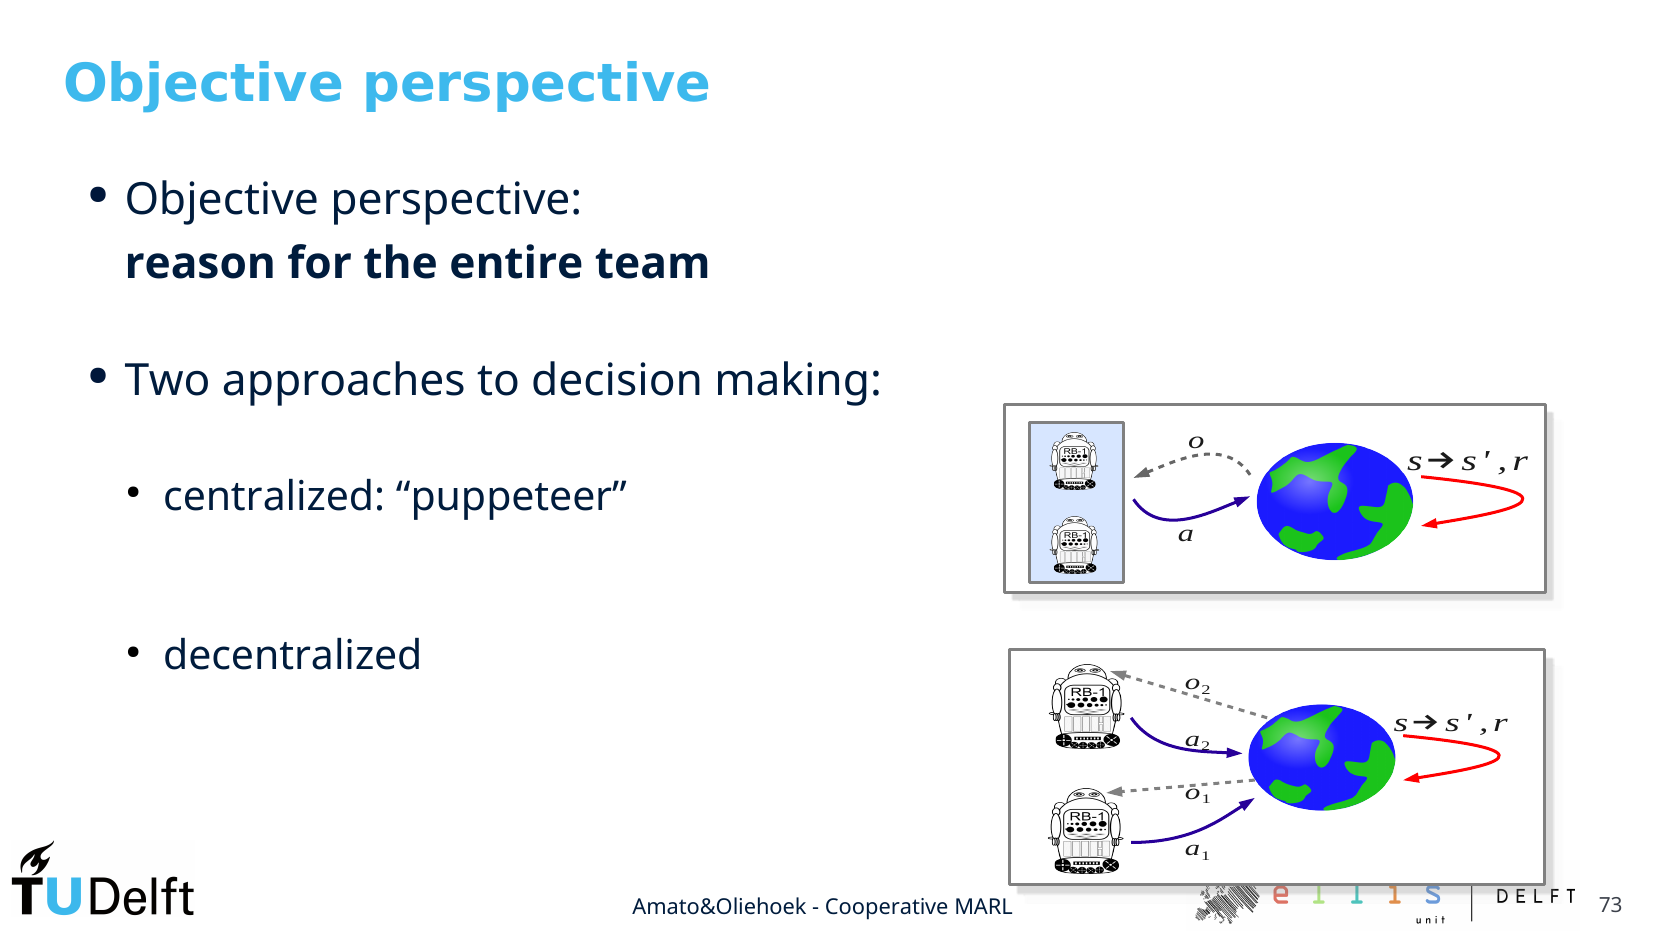

# Objective perspective
Objective perspective:
reason for the entire team
Two approaches to decision making:
centralized: “puppeteer”
decentralized
Amato&Oliehoek - Cooperative MARL